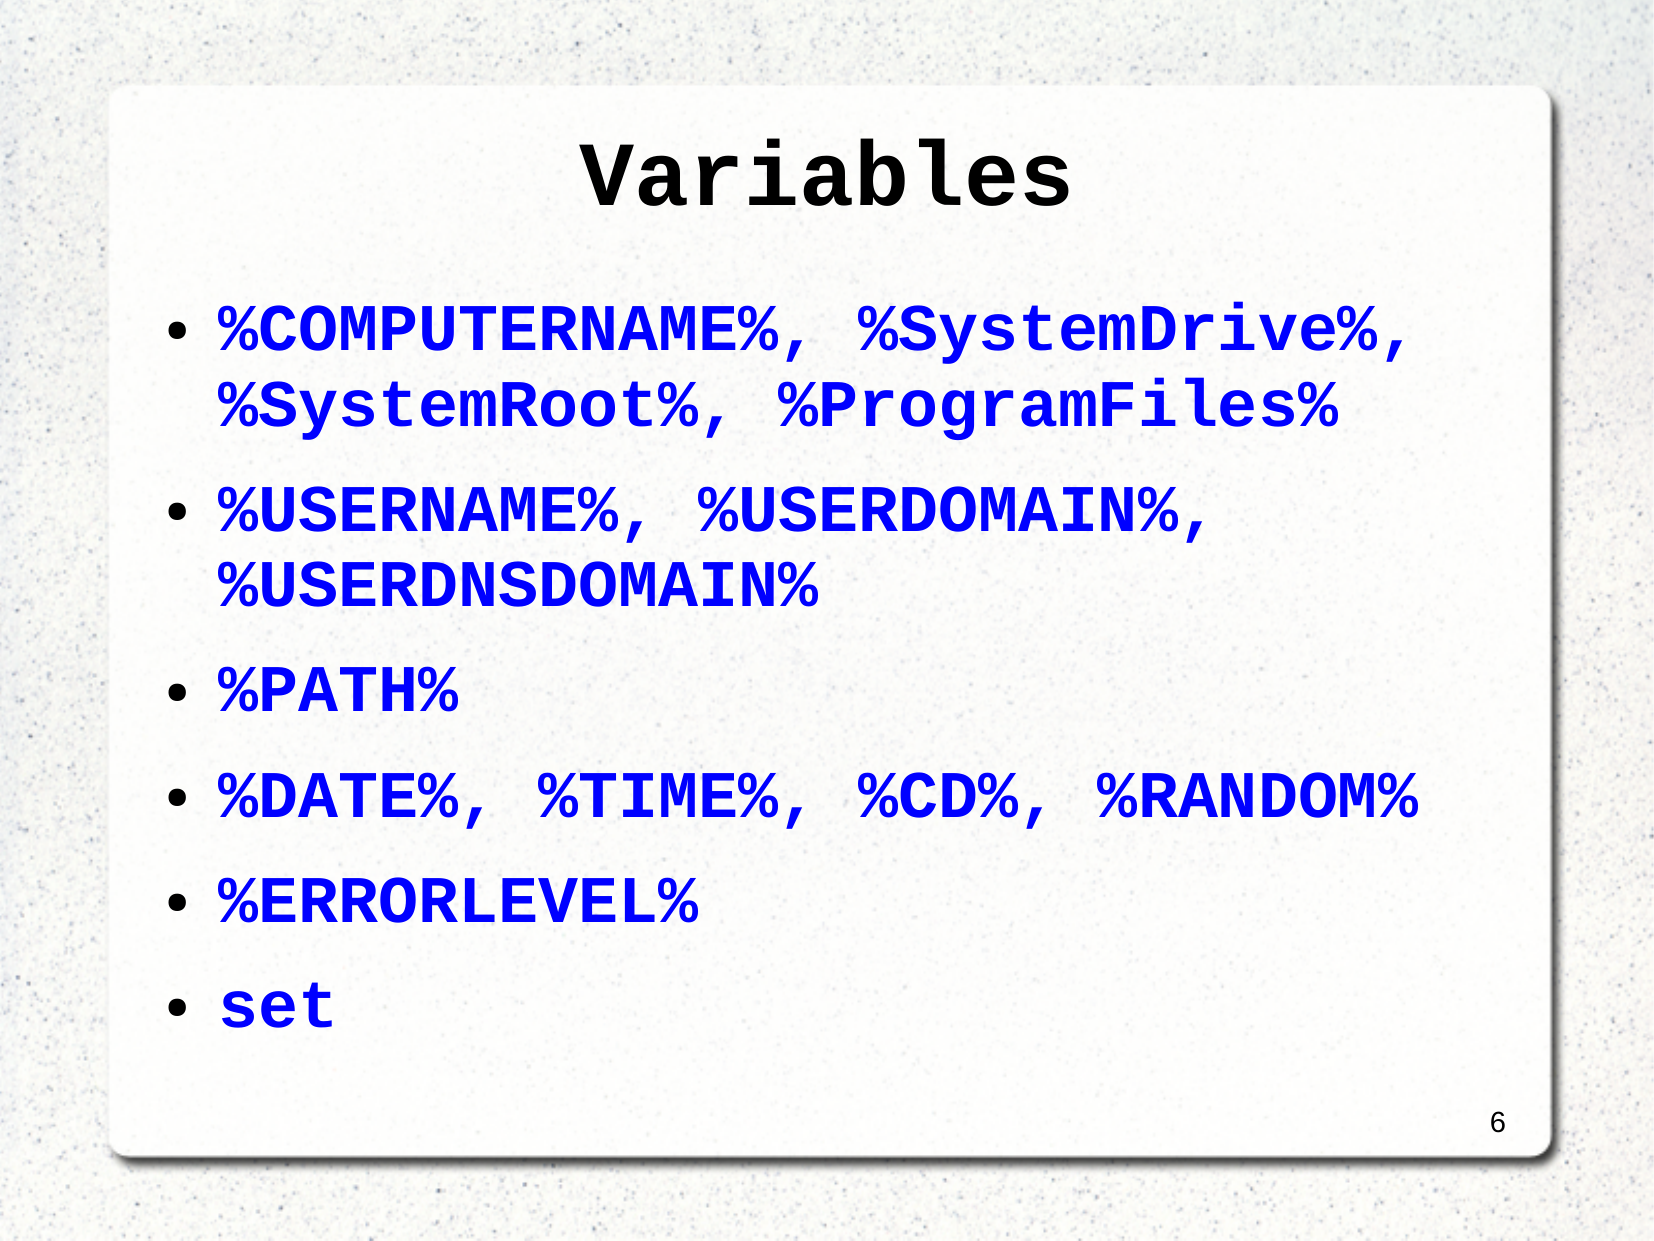

# Variables
%COMPUTERNAME%, %SystemDrive%, %SystemRoot%, %ProgramFiles%
%USERNAME%, %USERDOMAIN%, %USERDNSDOMAIN%
%PATH%
%DATE%, %TIME%, %CD%, %RANDOM%
%ERRORLEVEL%
set
6